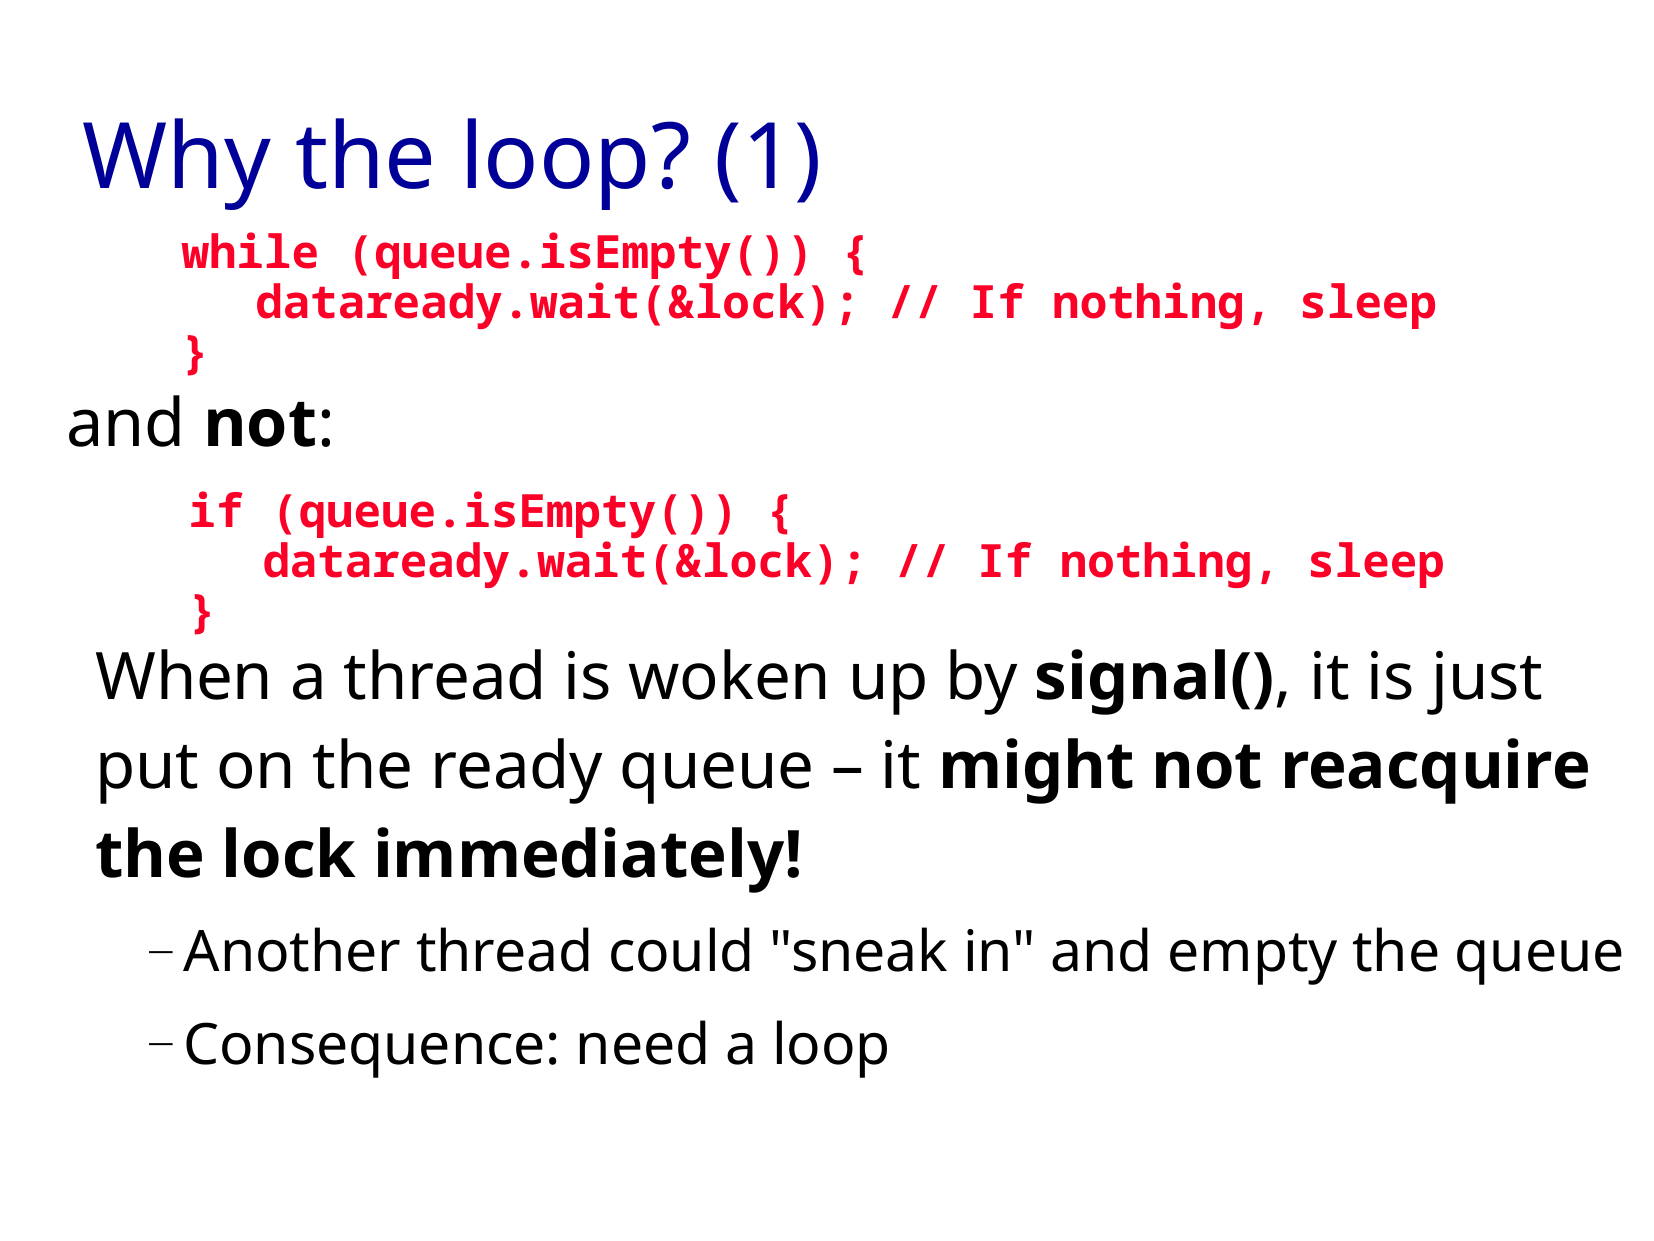

# Why the loop? (1)
	while (queue.isEmpty()) {
	dataready.wait(&lock); // If nothing, sleep
}
and not:
	if (queue.isEmpty()) {
	dataready.wait(&lock); // If nothing, sleep
}
When a thread is woken up by signal(), it is just put on the ready queue – it might not reacquire the lock immediately!
Another thread could "sneak in" and empty the queue
Consequence: need a loop